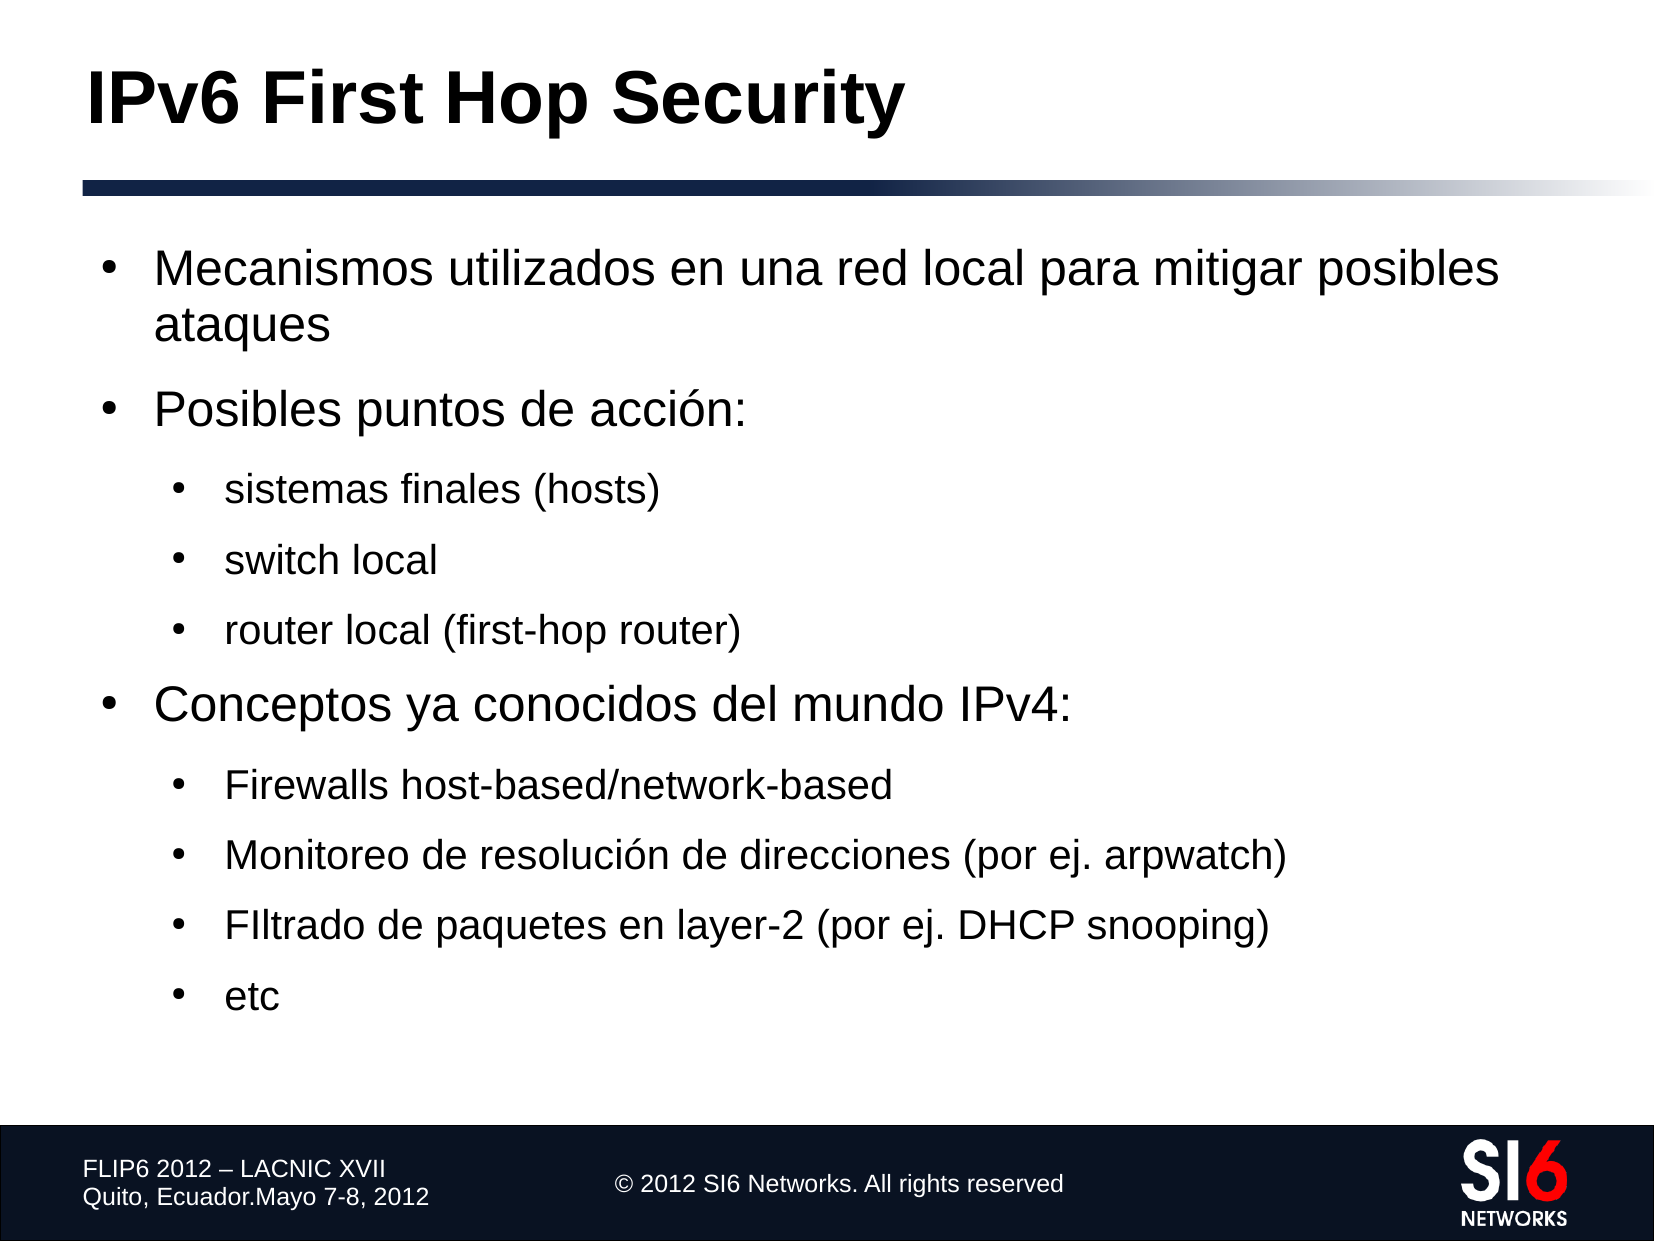

# IPv6 First Hop Security
Mecanismos utilizados en una red local para mitigar posibles ataques
Posibles puntos de acción:
sistemas finales (hosts)
switch local
router local (first-hop router)
Conceptos ya conocidos del mundo IPv4:
Firewalls host-based/network-based
Monitoreo de resolución de direcciones (por ej. arpwatch)
FIltrado de paquetes en layer-2 (por ej. DHCP snooping)
etc